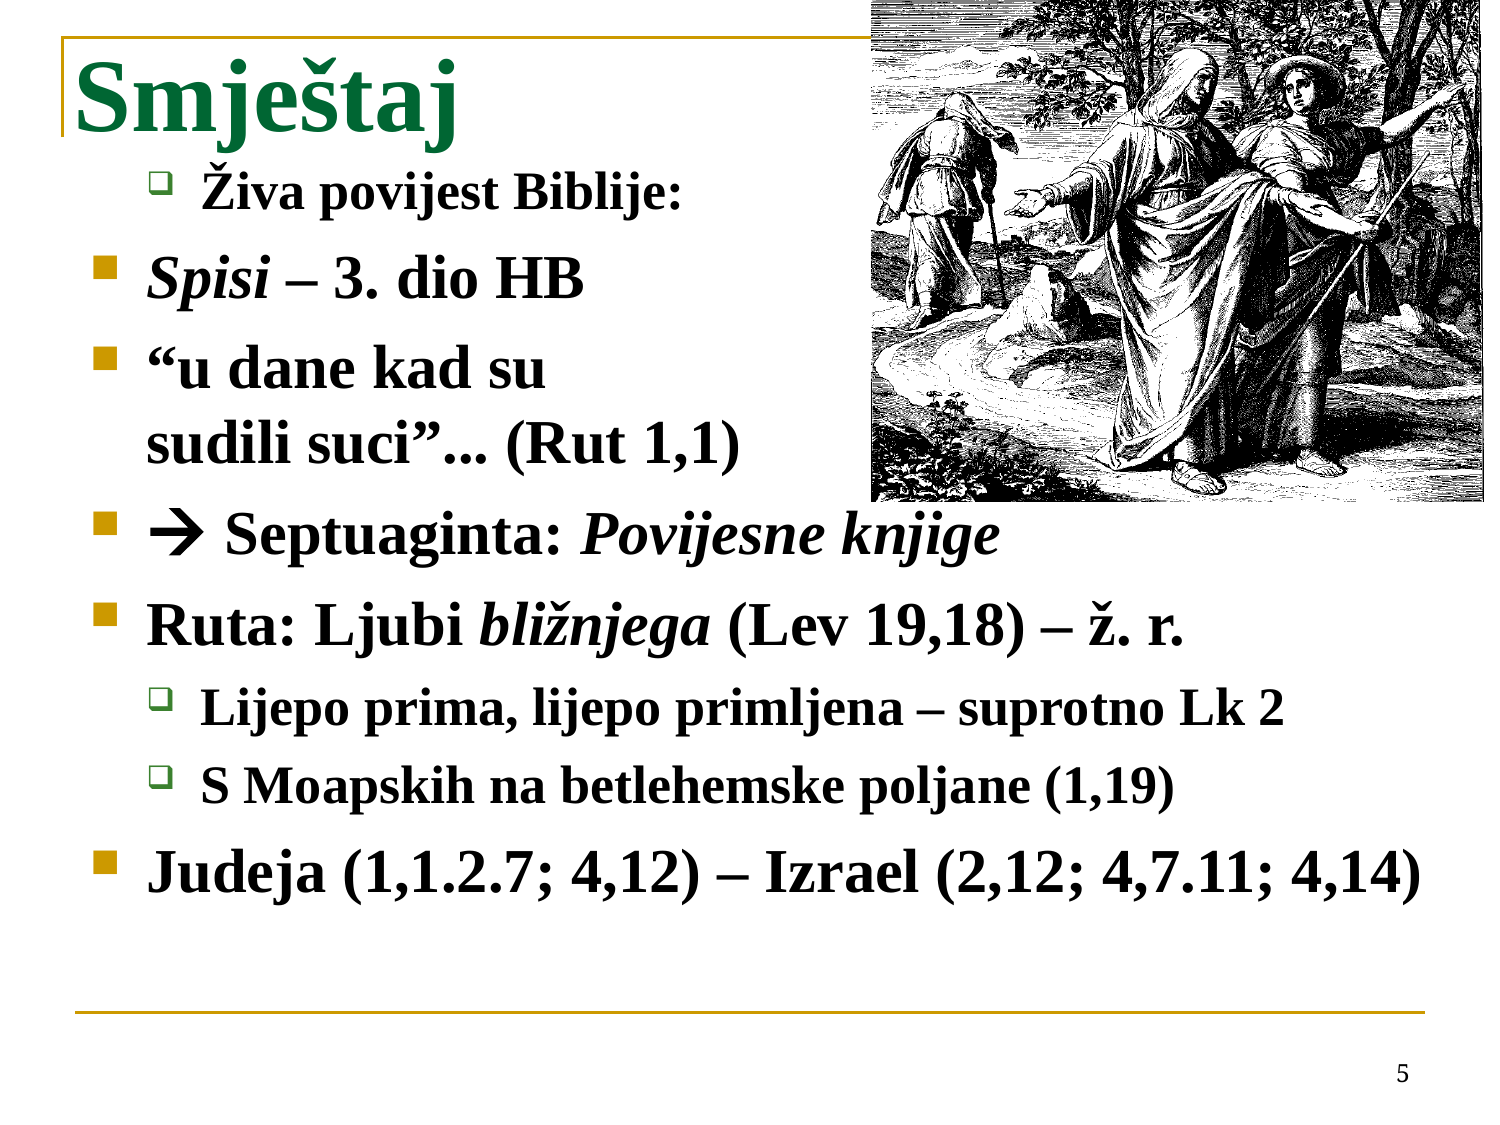

# Smještaj
Živa povijest Biblije:
Spisi – 3. dio HB
“u dane kad su
sudili suci”... (Rut 1,1)
 Septuaginta: Povijesne knjige
Ruta: Ljubi bližnjega (Lev 19,18) – ž. r.
Lijepo prima, lijepo primljena – suprotno Lk 2
S Moapskih na betlehemske poljane (1,19)
Judeja (1,1.2.7; 4,12) – Izrael (2,12; 4,7.11; 4,14)
5